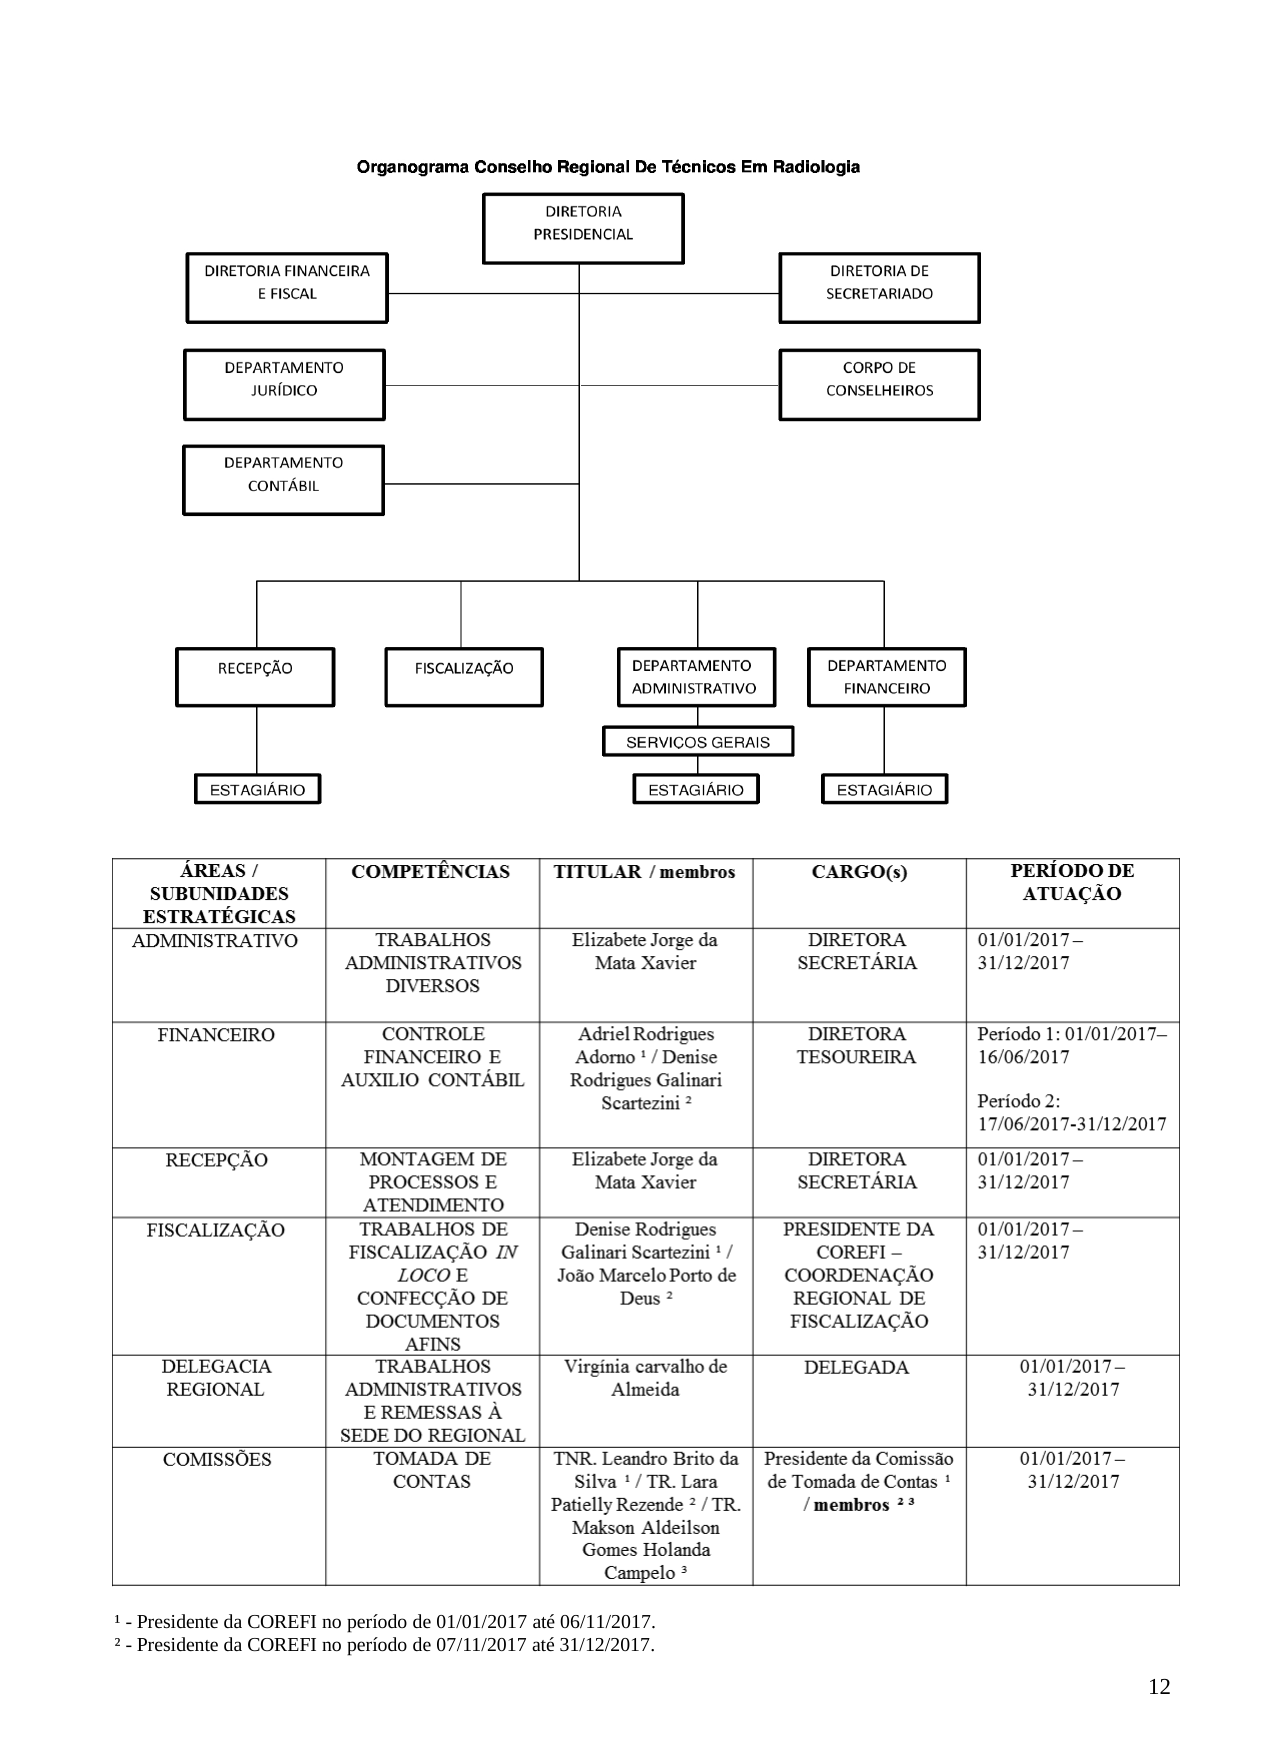

¹ - Presidente da COREFI no período de 01/01/2017 até 06/11/2017. ² - Presidente da COREFI no período de 07/11/2017 até 31/12/2017.